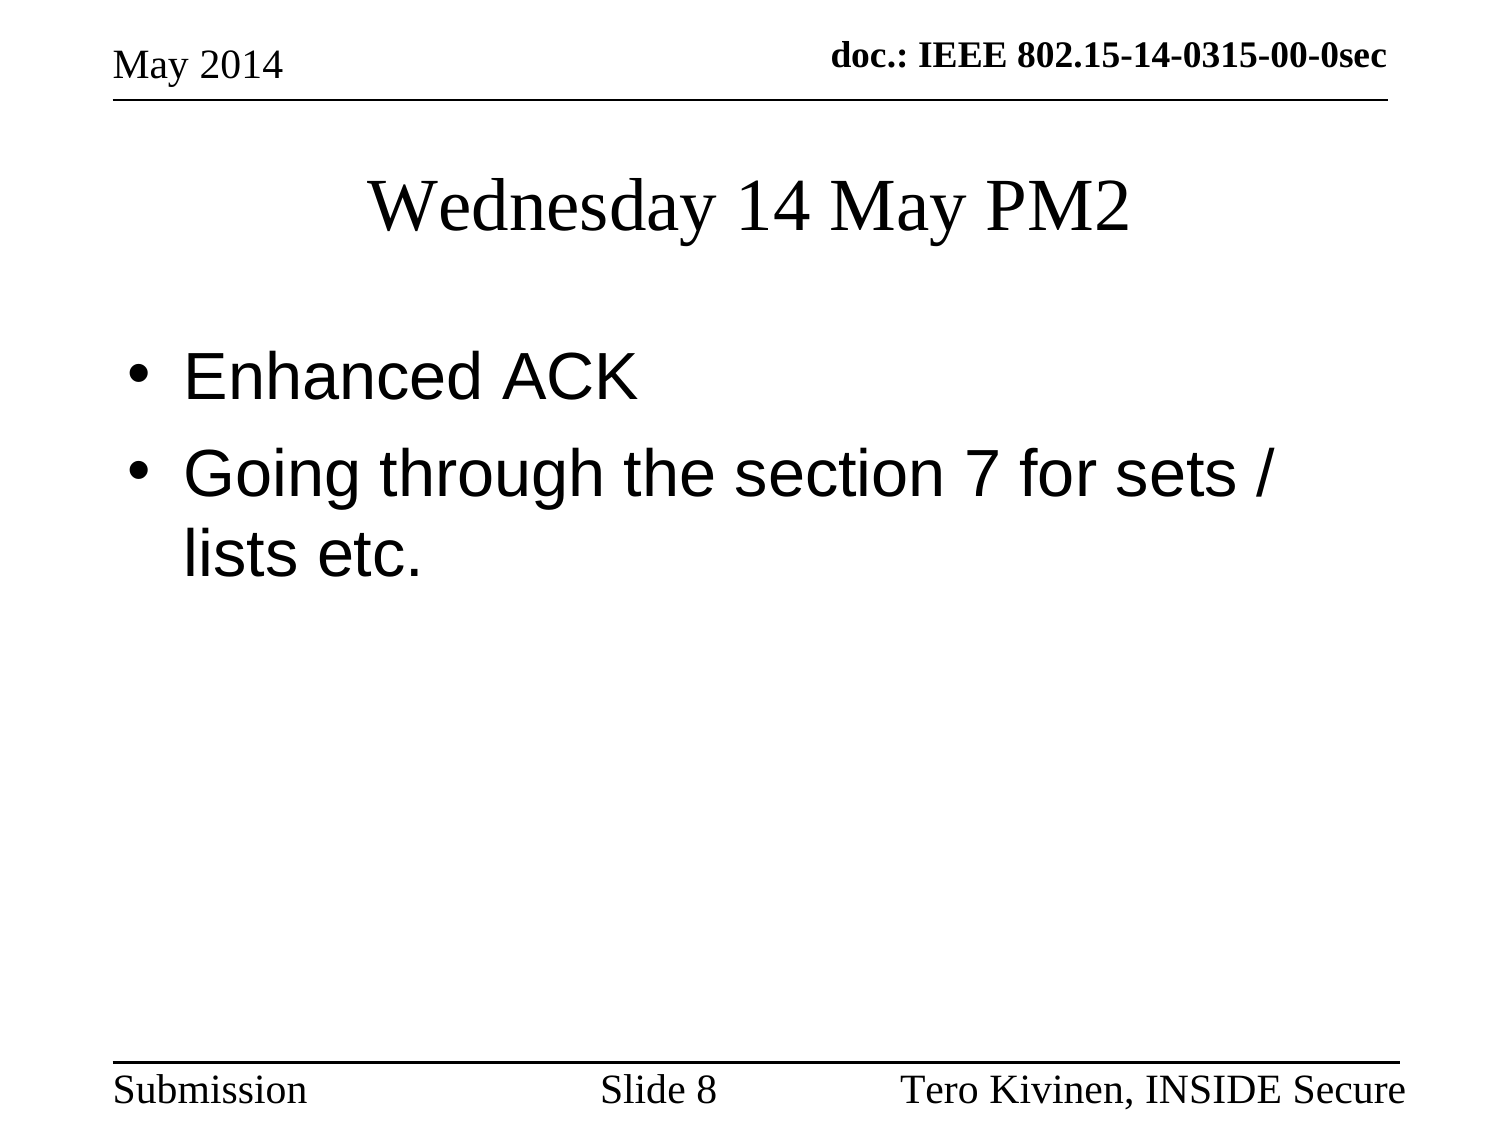

May 2014
# Wednesday 14 May PM2
Enhanced ACK
Going through the section 7 for sets / lists etc.
8
Tero Kivinen, INSIDE Secure